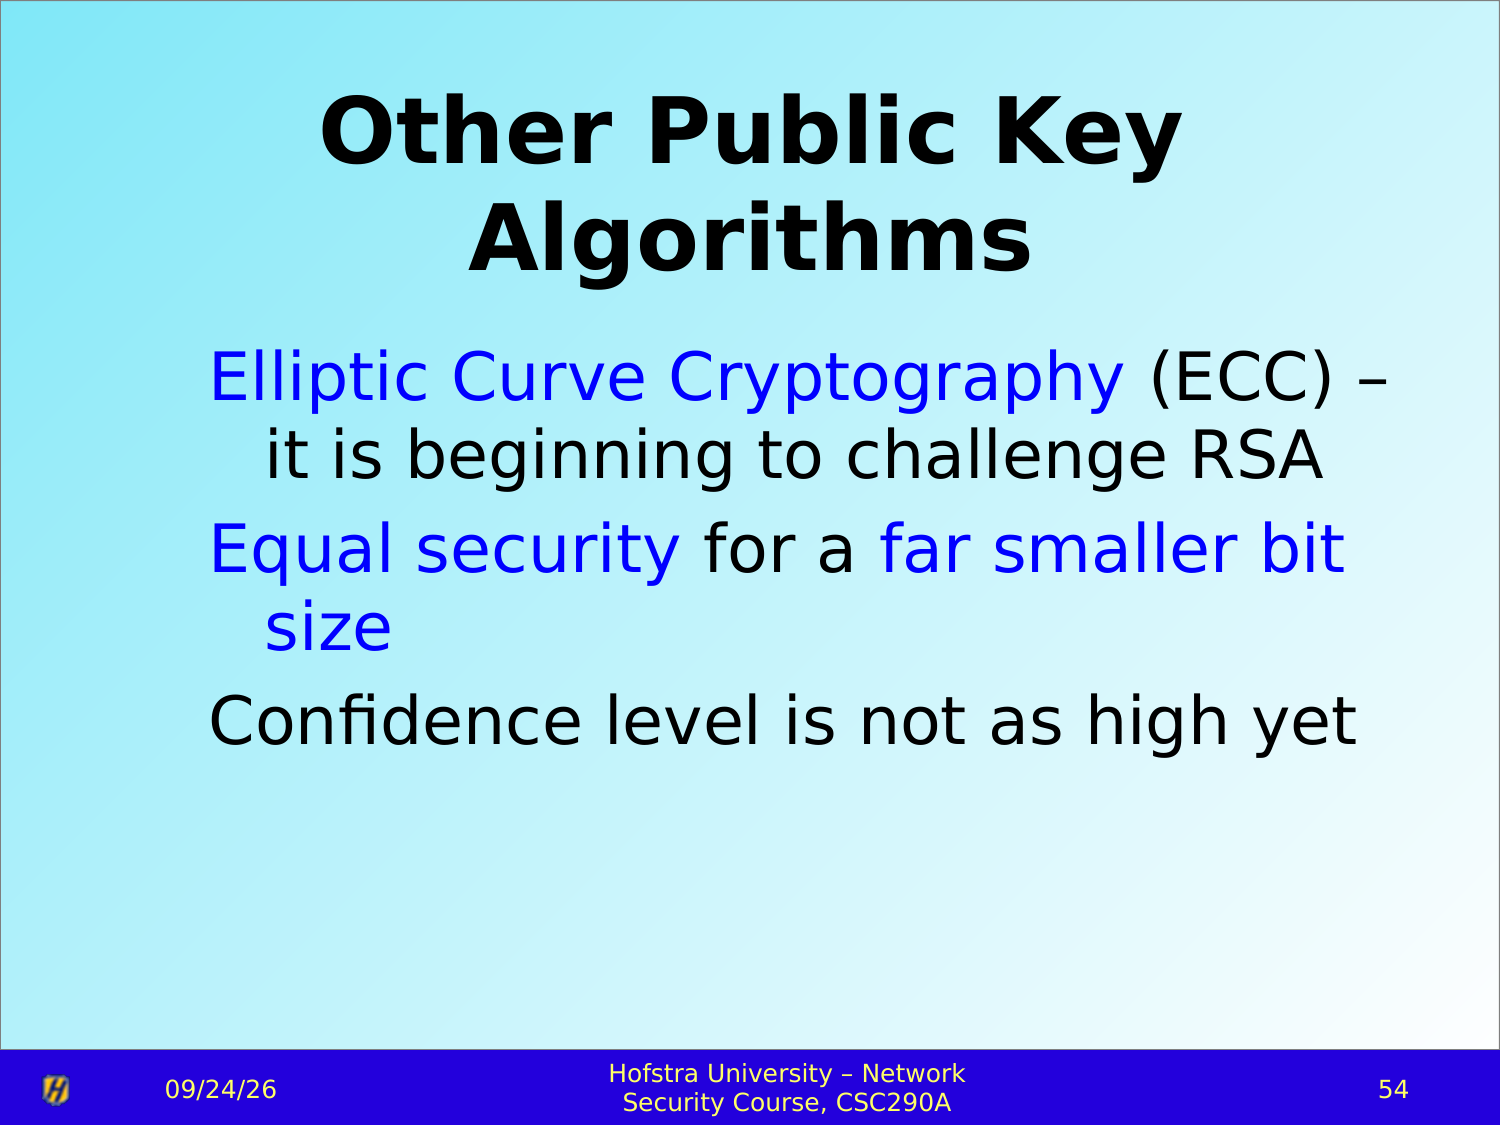

# Other Public Key Algorithms
Elliptic Curve Cryptography (ECC) – it is beginning to challenge RSA
Equal security for a far smaller bit size
Confidence level is not as high yet
54